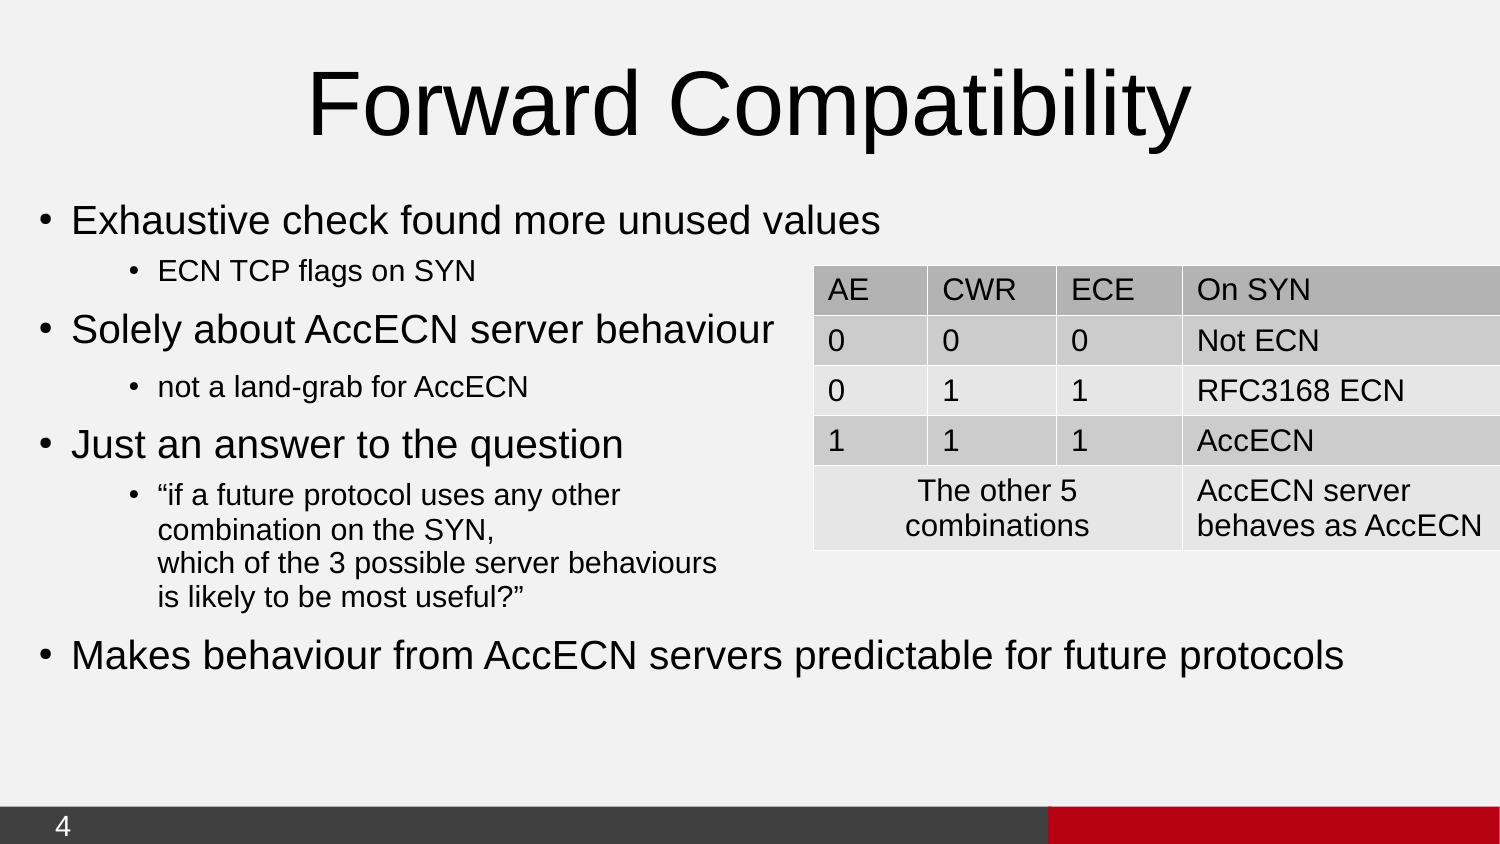

# Forward Compatibility
Exhaustive check found more unused values
ECN TCP flags on SYN
Solely about AccECN server behaviour
not a land-grab for AccECN
Just an answer to the question
“if a future protocol uses any other
combination on the SYN,
which of the 3 possible server behaviours
is likely to be most useful?”
Makes behaviour from AccECN servers predictable for future protocols
| AE | CWR | ECE | On SYN |
| --- | --- | --- | --- |
| 0 | 0 | 0 | Not ECN |
| 0 | 1 | 1 | RFC3168 ECN |
| 1 | 1 | 1 | AccECN |
| The other 5 combinations | | | AccECN server behaves as AccECN |
4